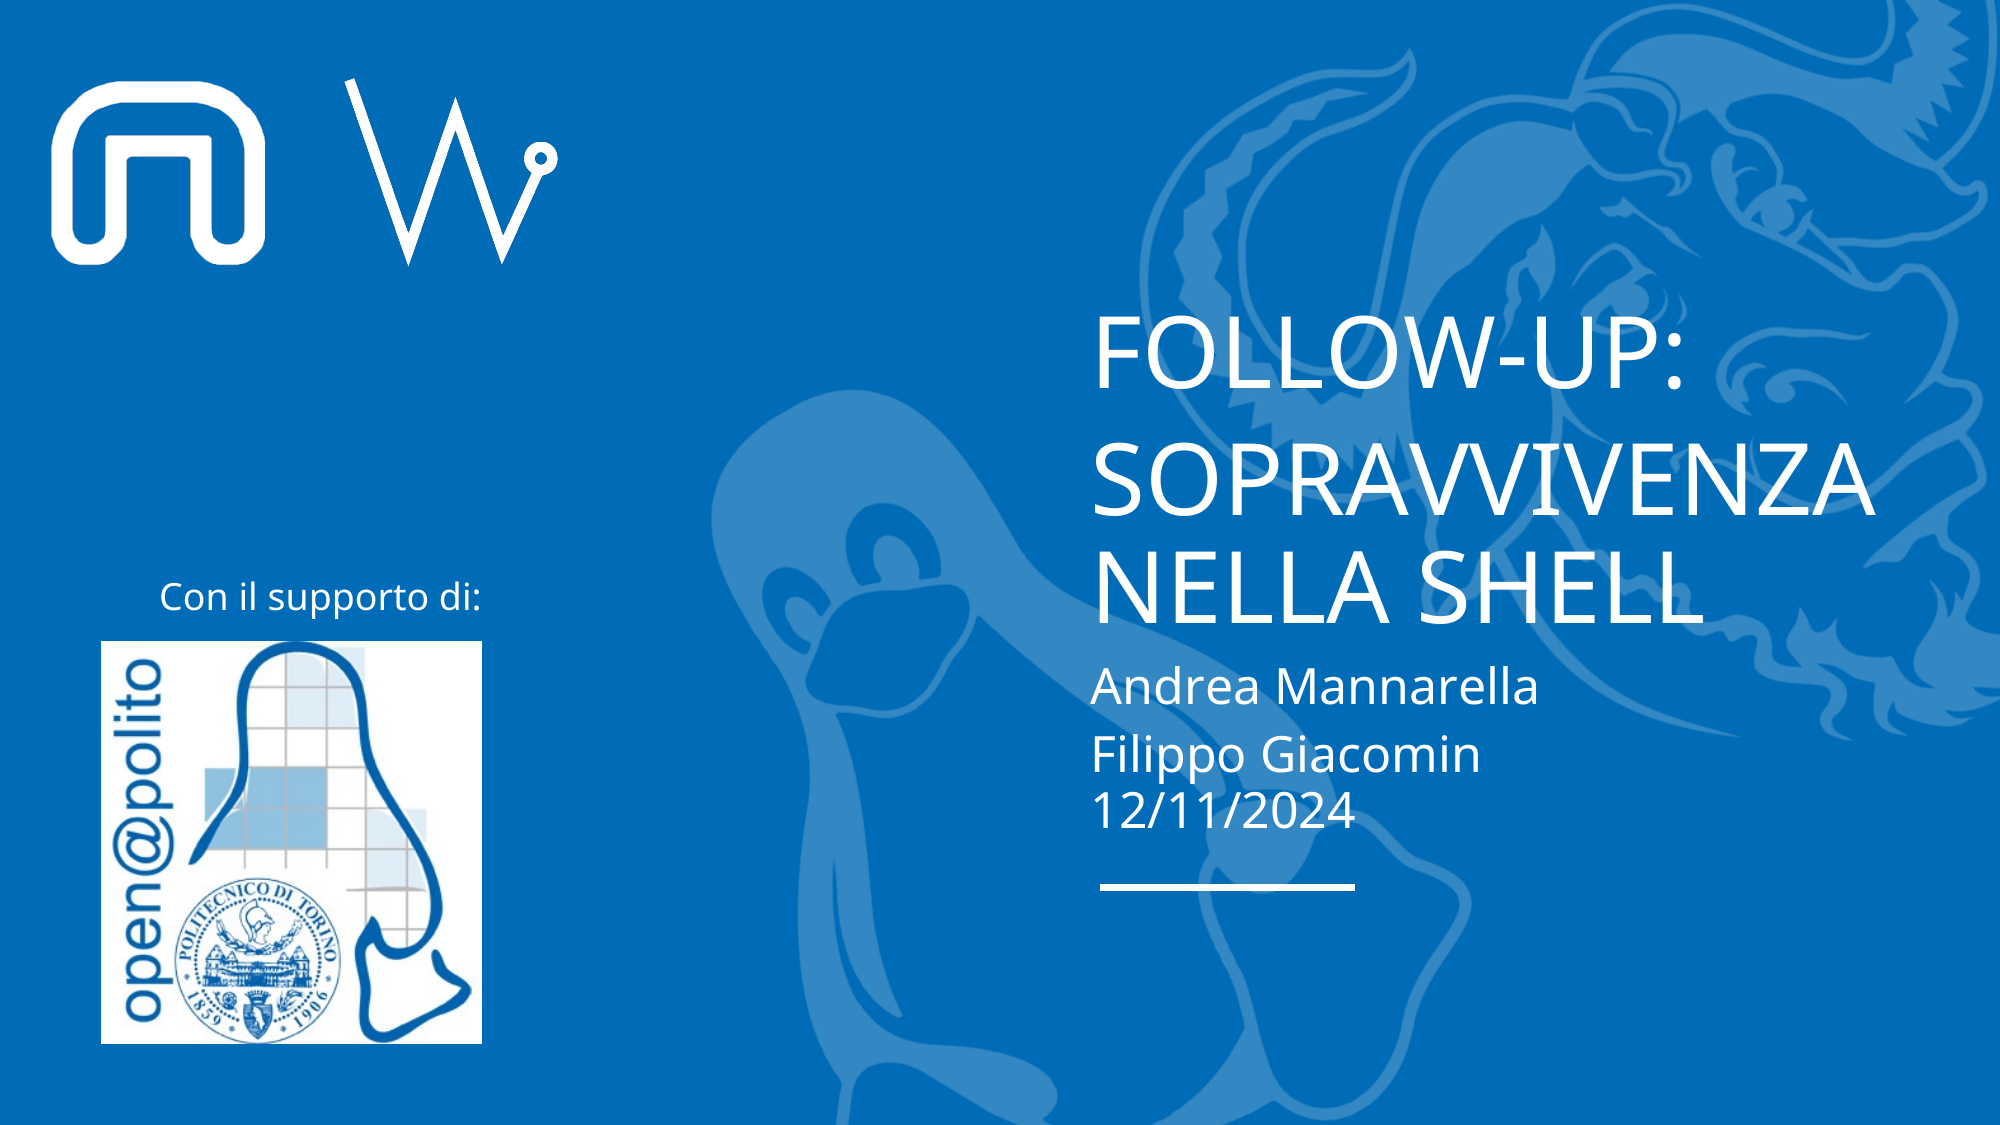

FOLLOW-UP:
SOPRAVVIVENZA
NELLA SHELL
Con il supporto di:
Andrea Mannarella
Filippo Giacomin
12/11/2024